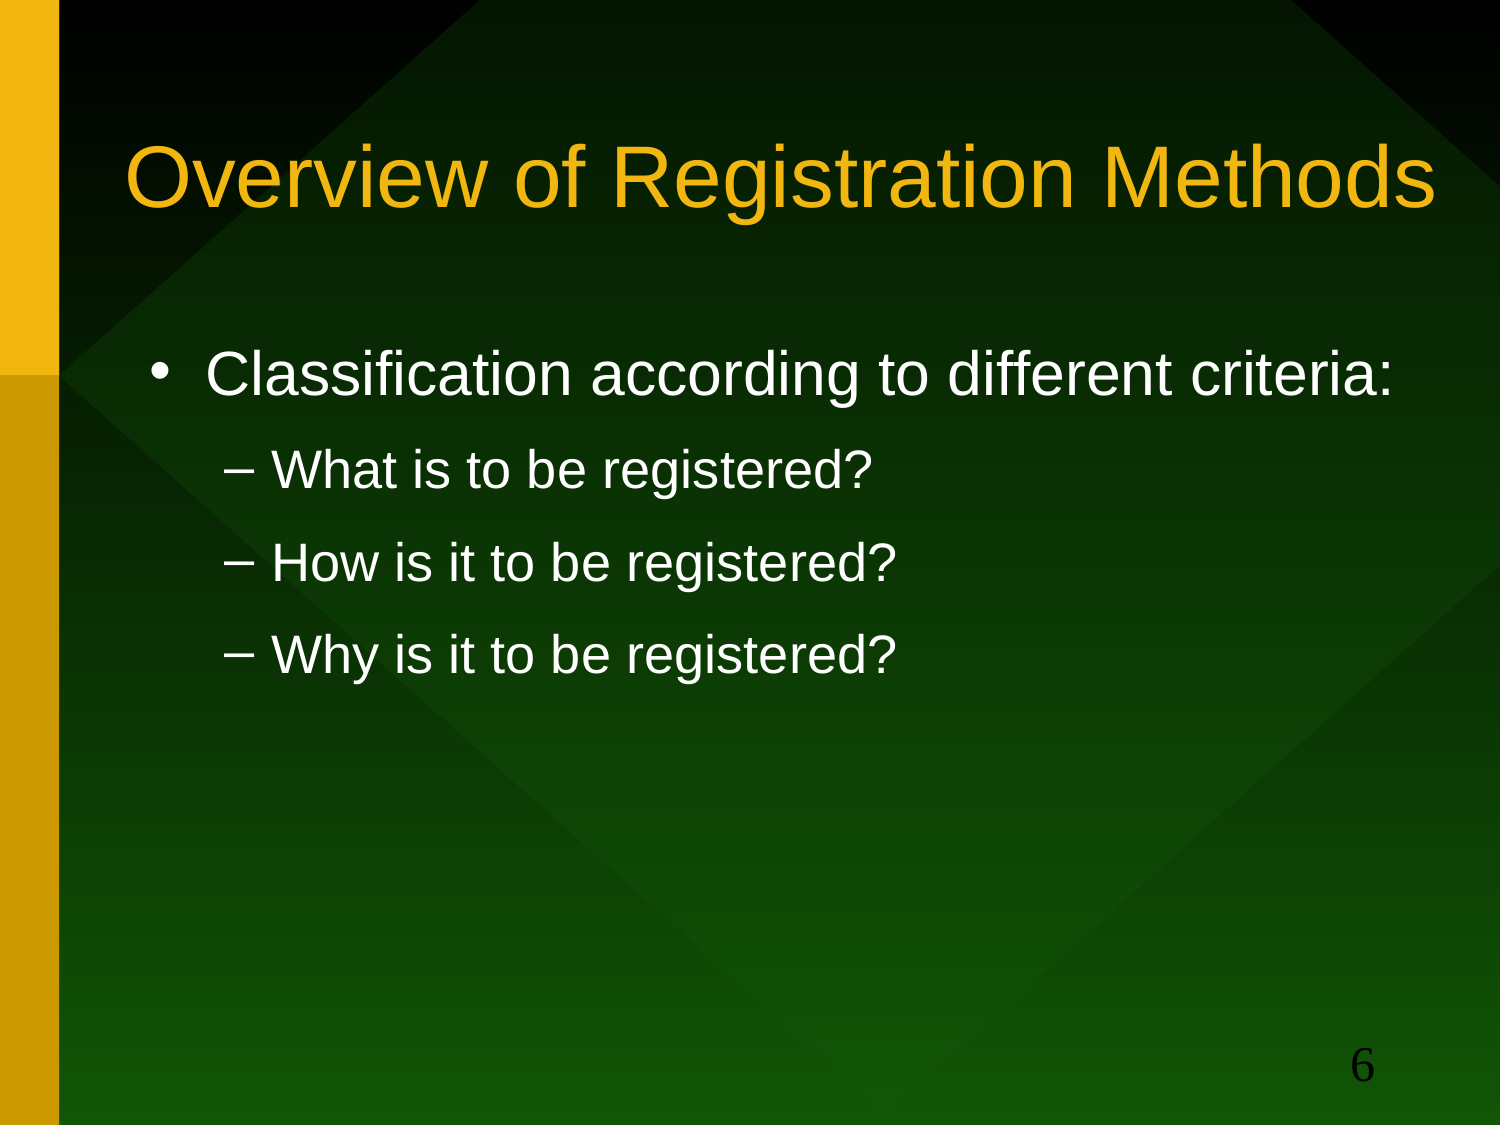

# Overview of Registration Methods
Classification according to different criteria:
What is to be registered?
How is it to be registered?
Why is it to be registered?
6